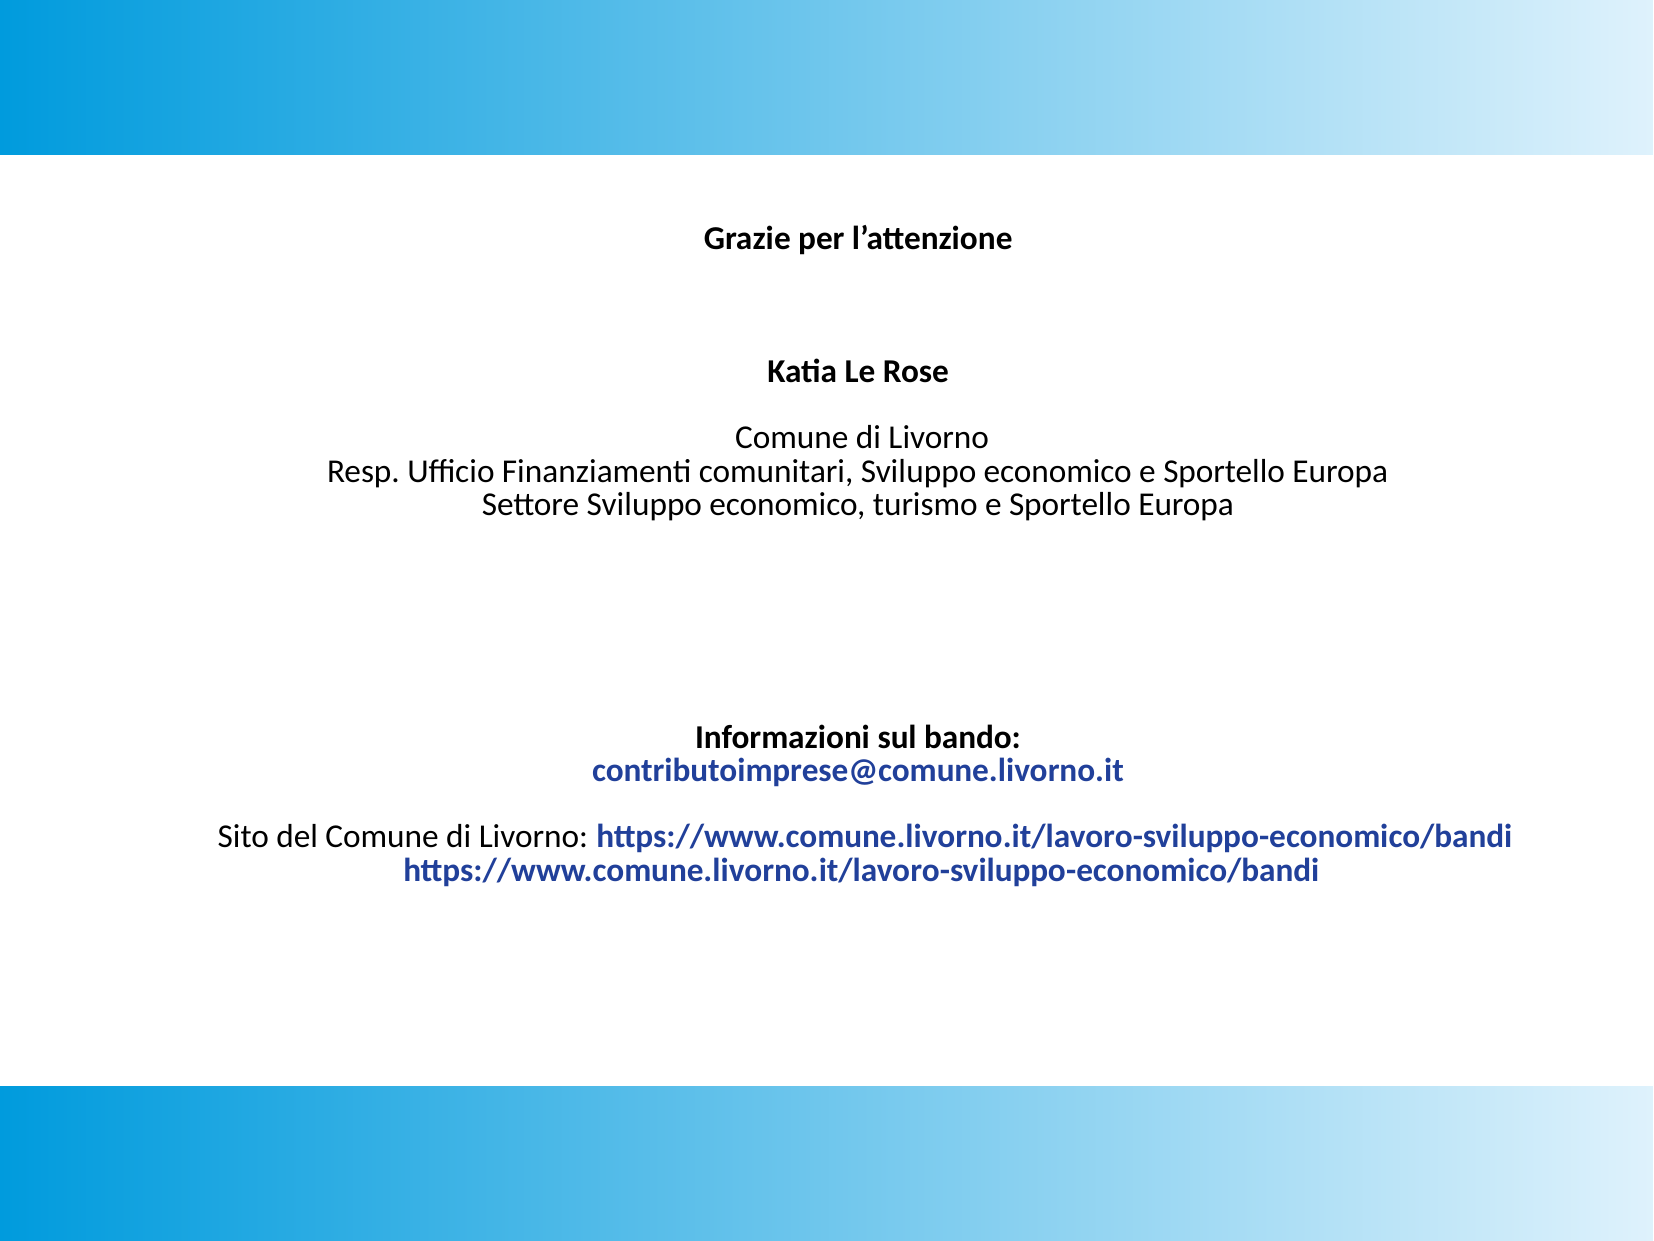

# Grazie per l’attenzione Katia Le Rose Comune di Livorno Resp. Ufficio Finanziamenti comunitari, Sviluppo economico e Sportello Europa Settore Sviluppo economico, turismo e Sportello Europa Informazioni sul bando: contributoimprese@comune.livorno.it Sito del Comune di Livorno: https://www.comune.livorno.it/lavoro-sviluppo-economico/bandihttps://www.comune.livorno.it/lavoro-sviluppo-economico/bandi